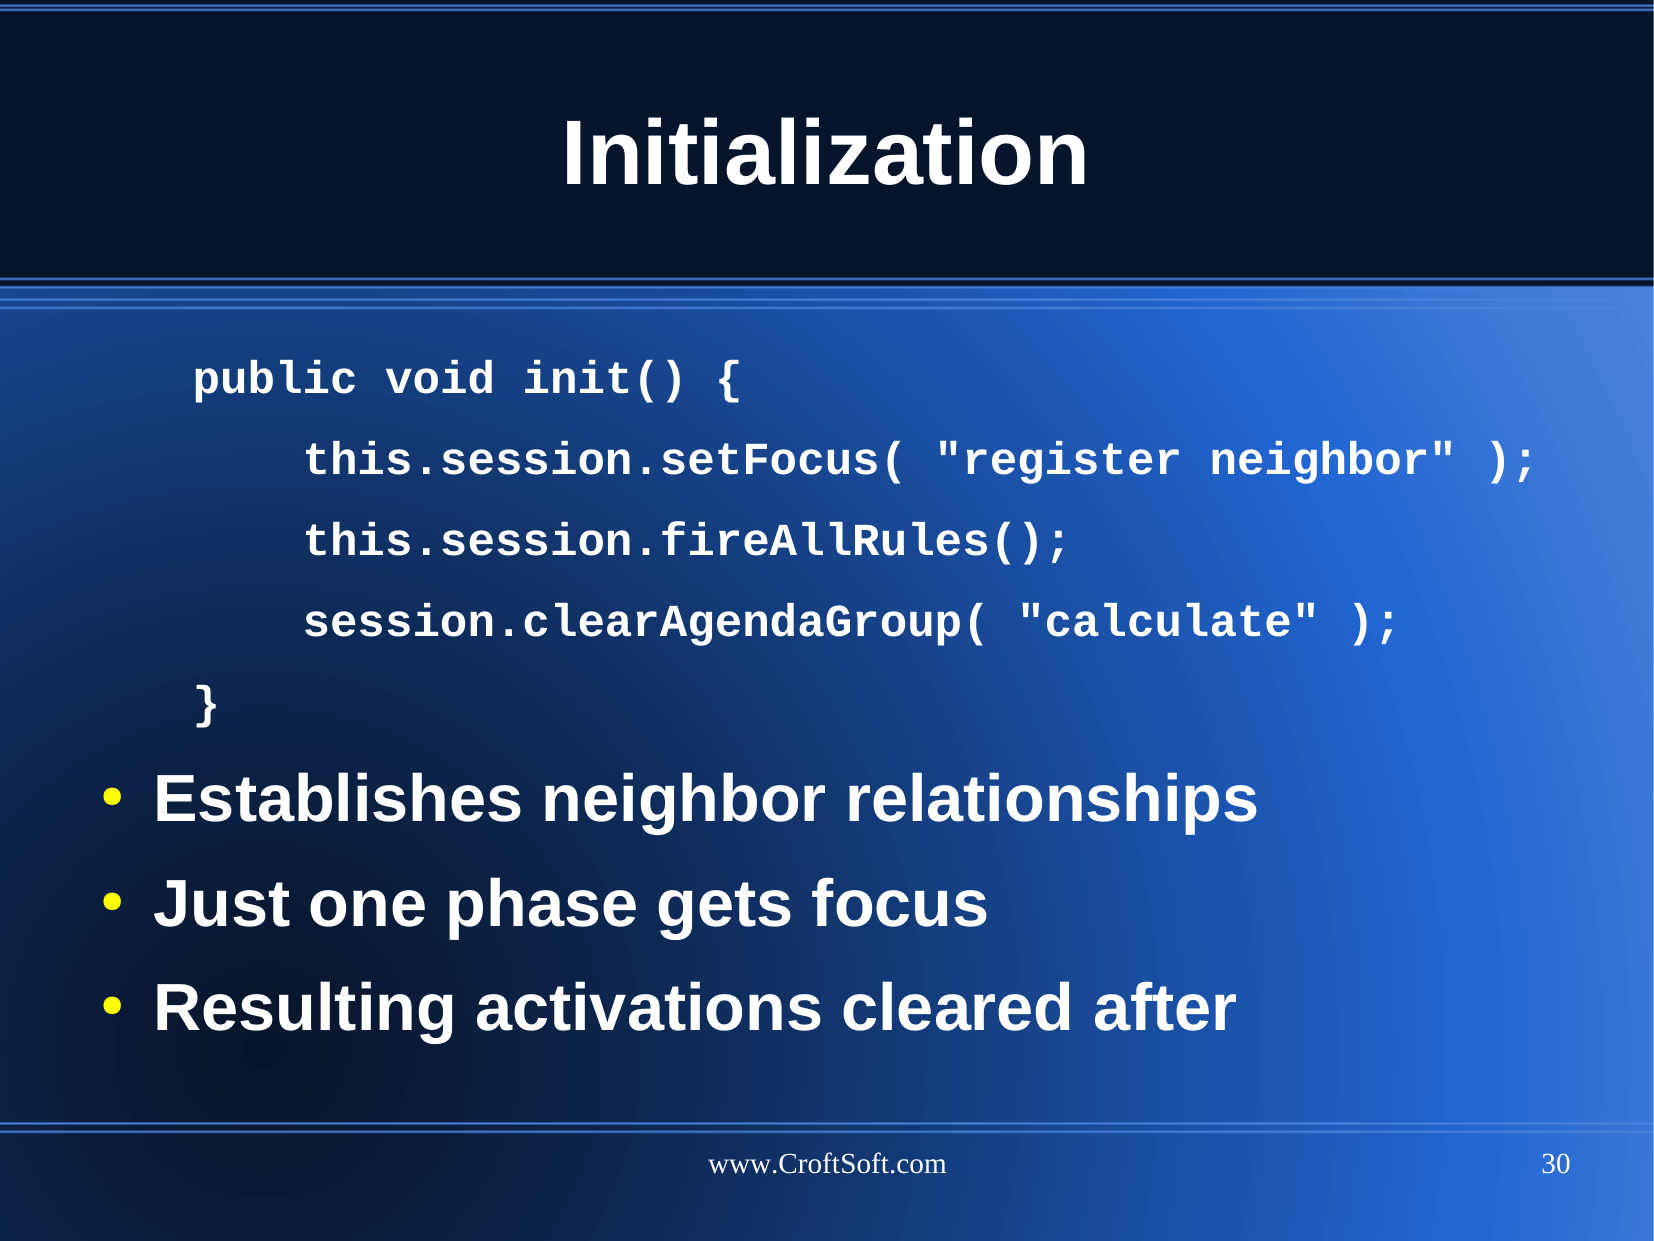

# Initialization
 public void init() {
 this.session.setFocus( "register neighbor" );
 this.session.fireAllRules();
 session.clearAgendaGroup( "calculate" );
 }
Establishes neighbor relationships
Just one phase gets focus
Resulting activations cleared after
www.CroftSoft.com
30